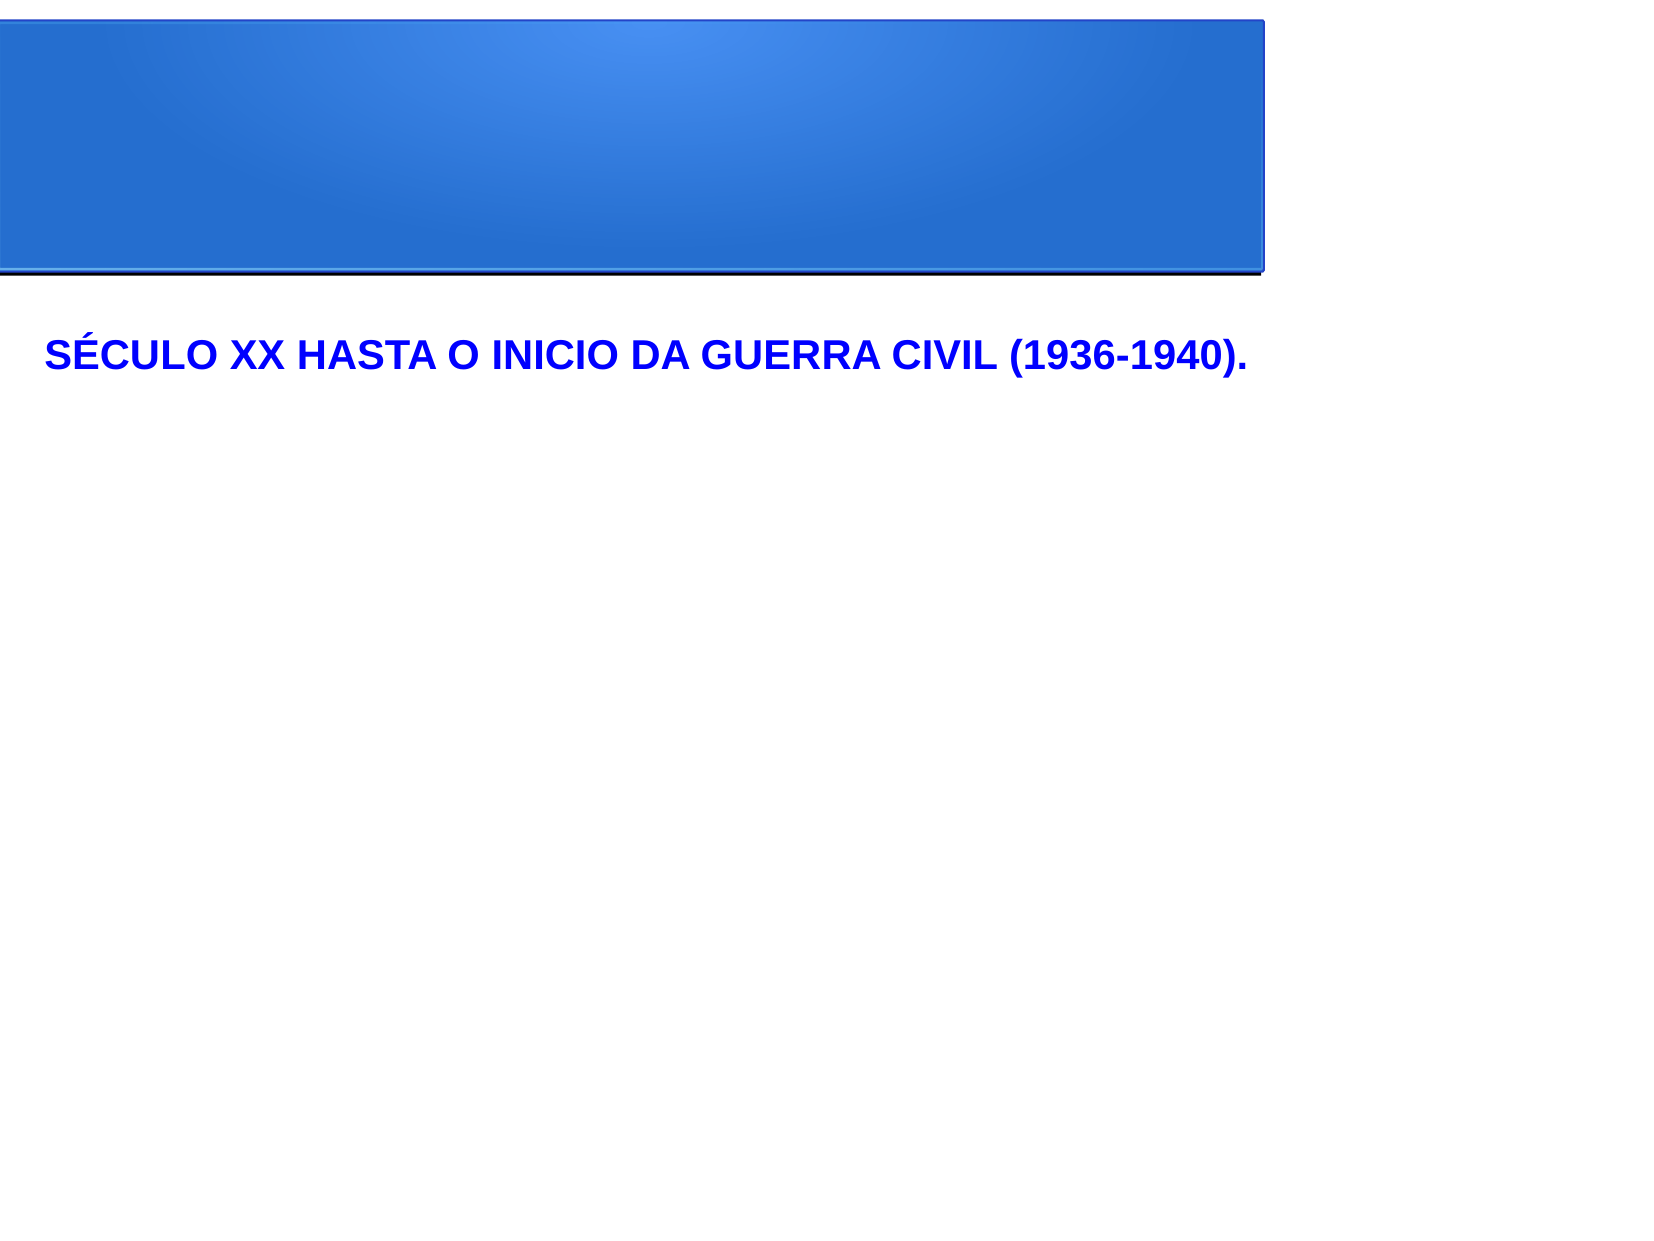

SÉCULO XX HASTA O INICIO DA GUERRA CIVIL (1936-1940).